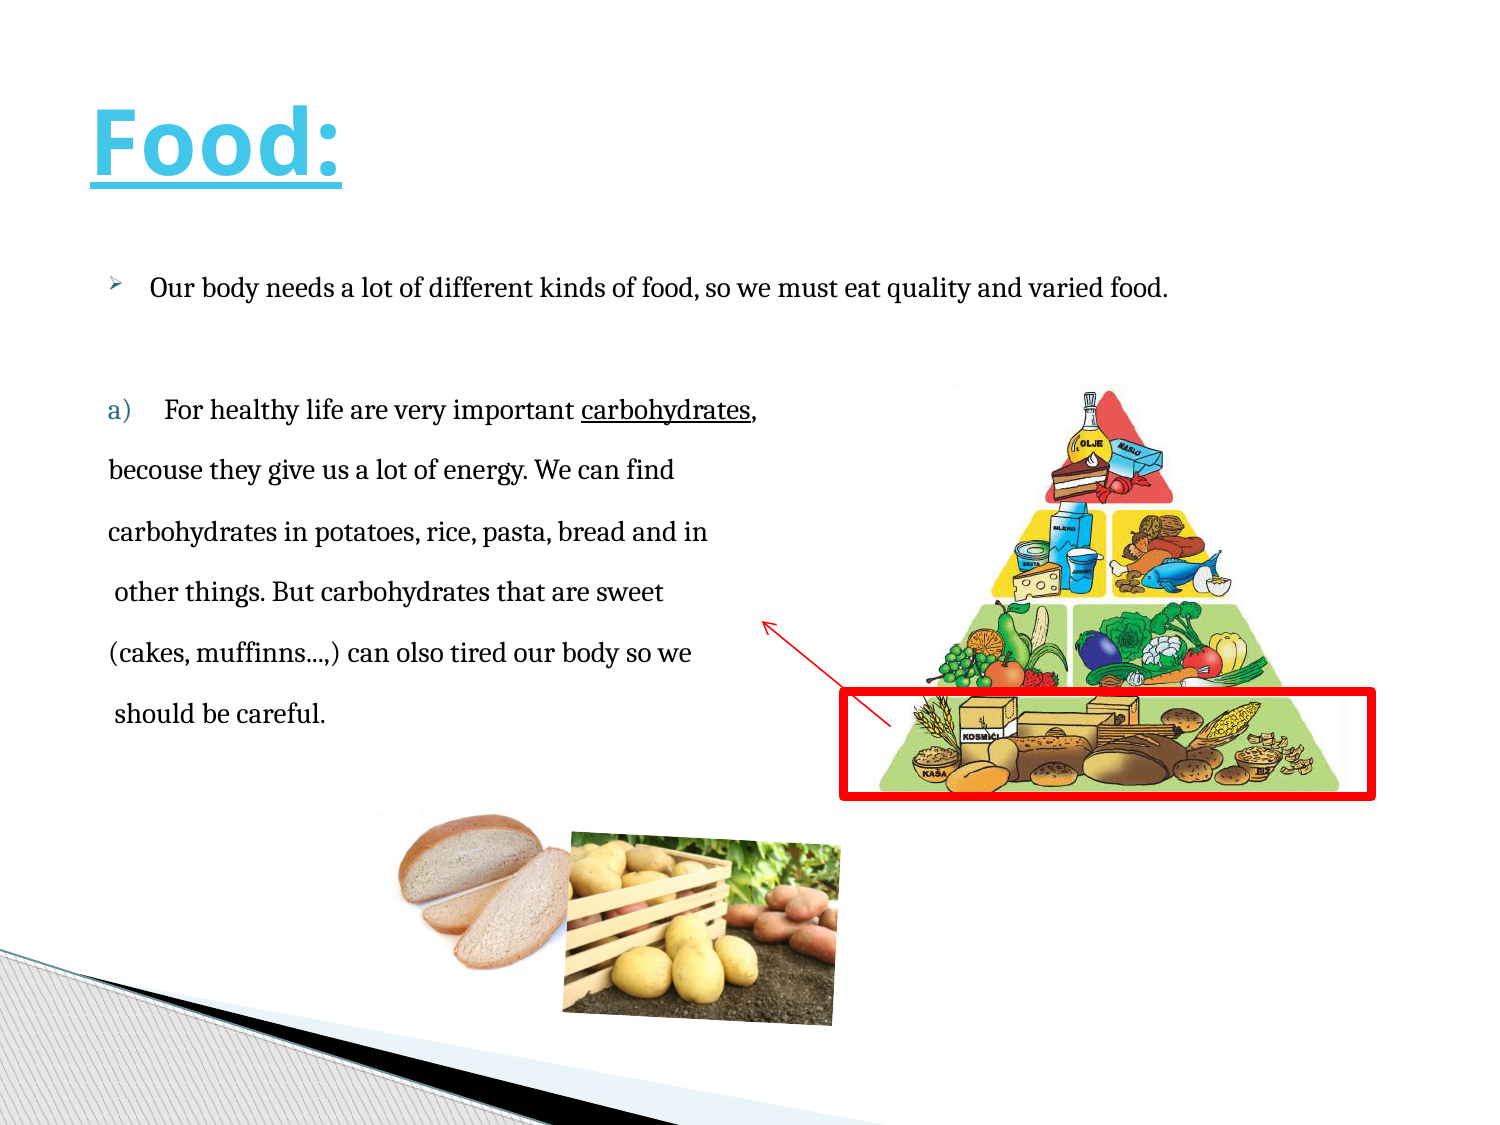

Food:
# Our body needs a lot of different kinds of food, so we must eat quality and varied food.
For healthy life are very important carbohydrates,
becouse they give us a lot of energy. We can find
carbohydrates in potatoes, rice, pasta, bread and in
 other things. But carbohydrates that are sweet
(cakes, muffinns...,) can olso tired our body so we
 should be careful.